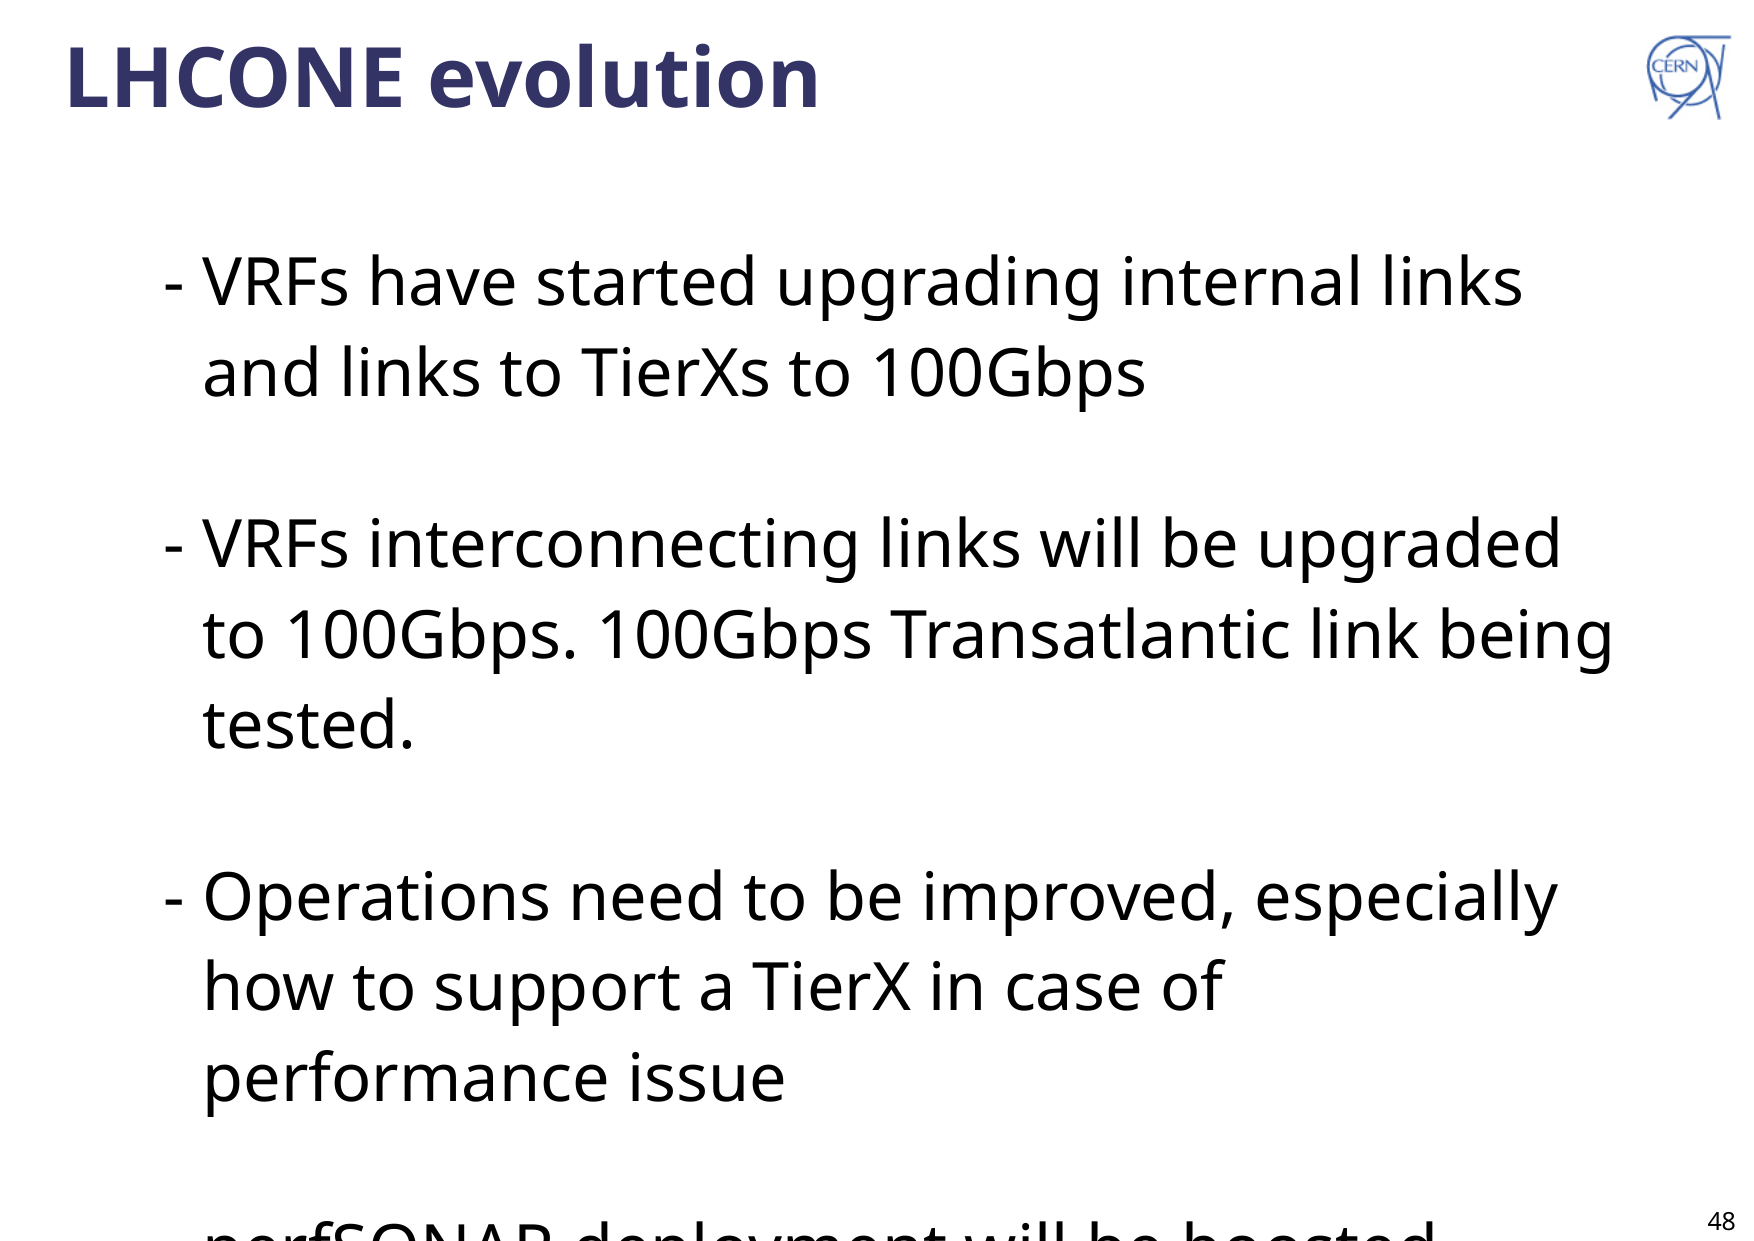

# LHCONE evolution
- VRFs have started upgrading internal links and links to TierXs to 100Gbps
- VRFs interconnecting links will be upgraded to 100Gbps. 100Gbps Transatlantic link being tested.
- Operations need to be improved, especially how to support a TierX in case of performance issue
- perfSONAR deployment will be boosted
48